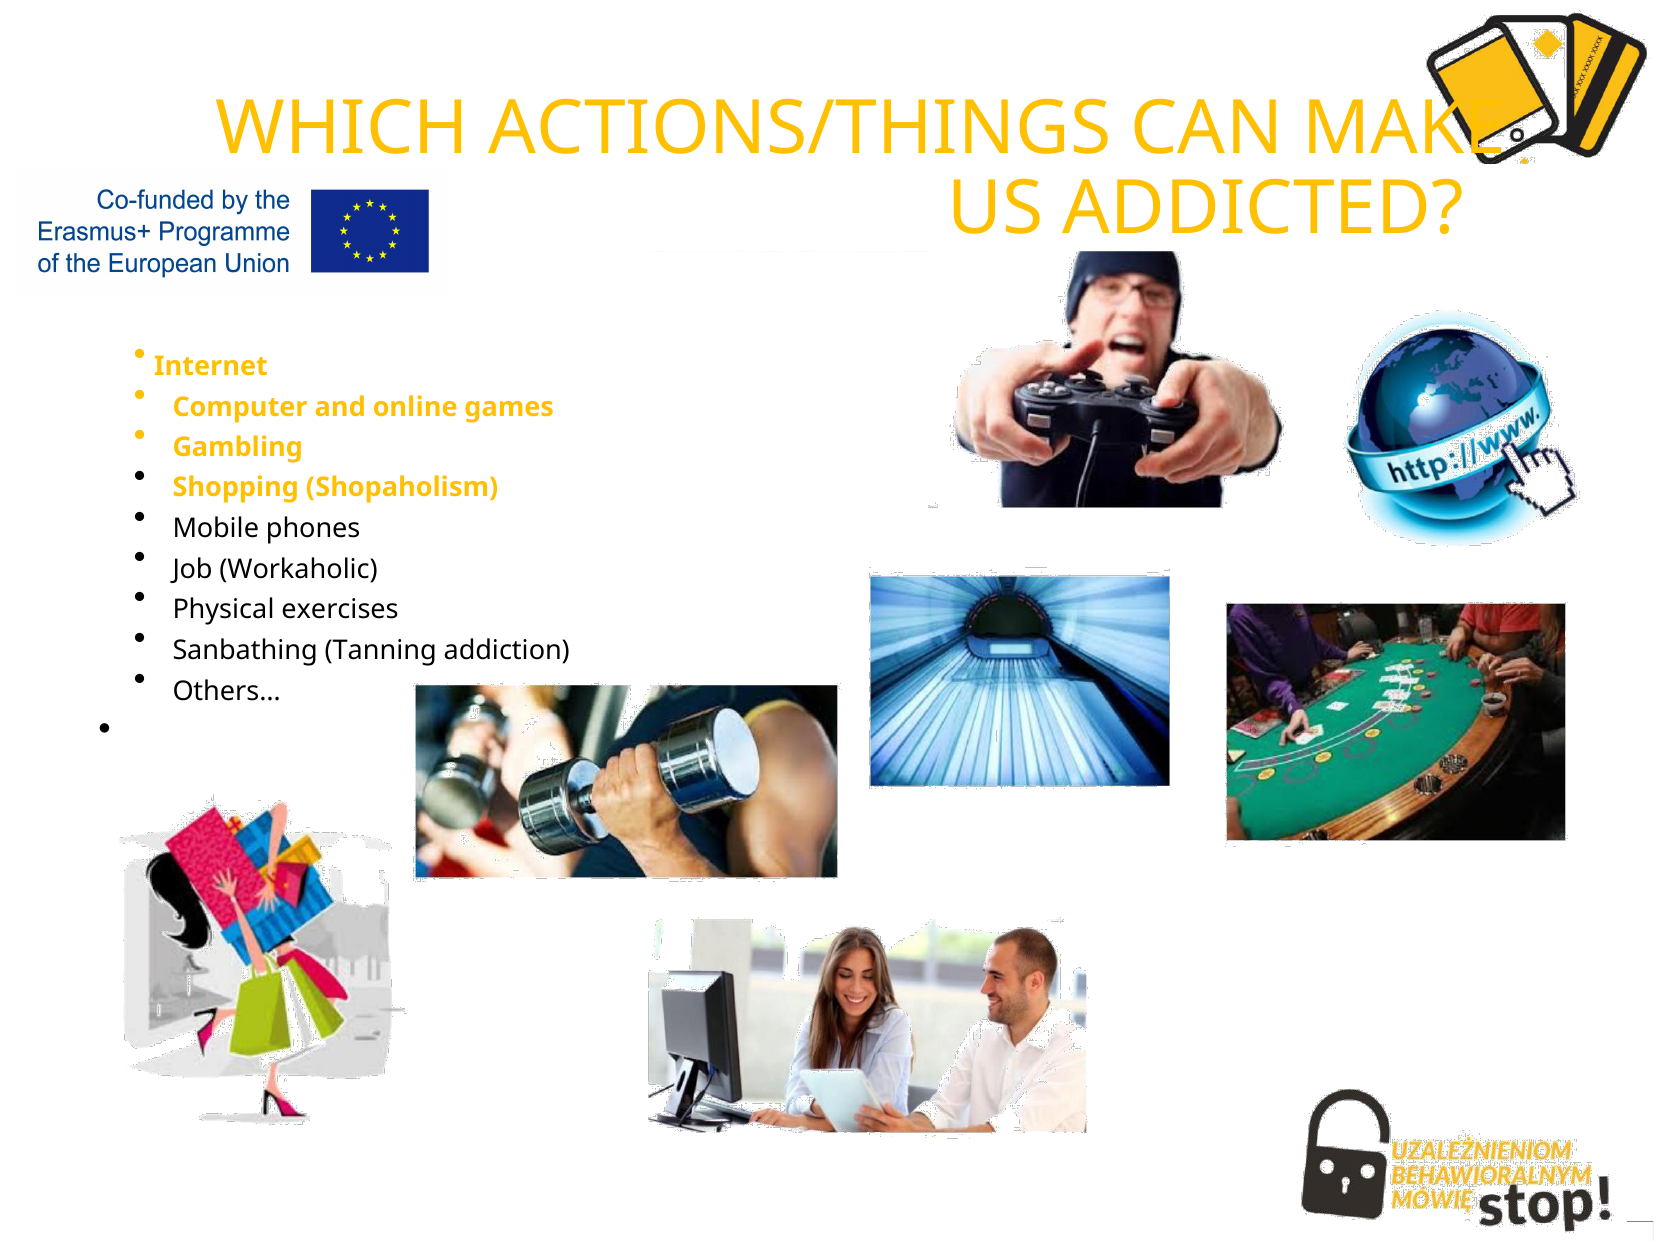

WHICH ACTIONS/THINGS CAN MAKE
US ADDICTED?


Internet

Computer and online games

Gambling

Shopping (Shopaholism)

Mobile phones

Job (Workaholic)

Physical exercises

Sanbathing (Tanning addiction)

Others…
•